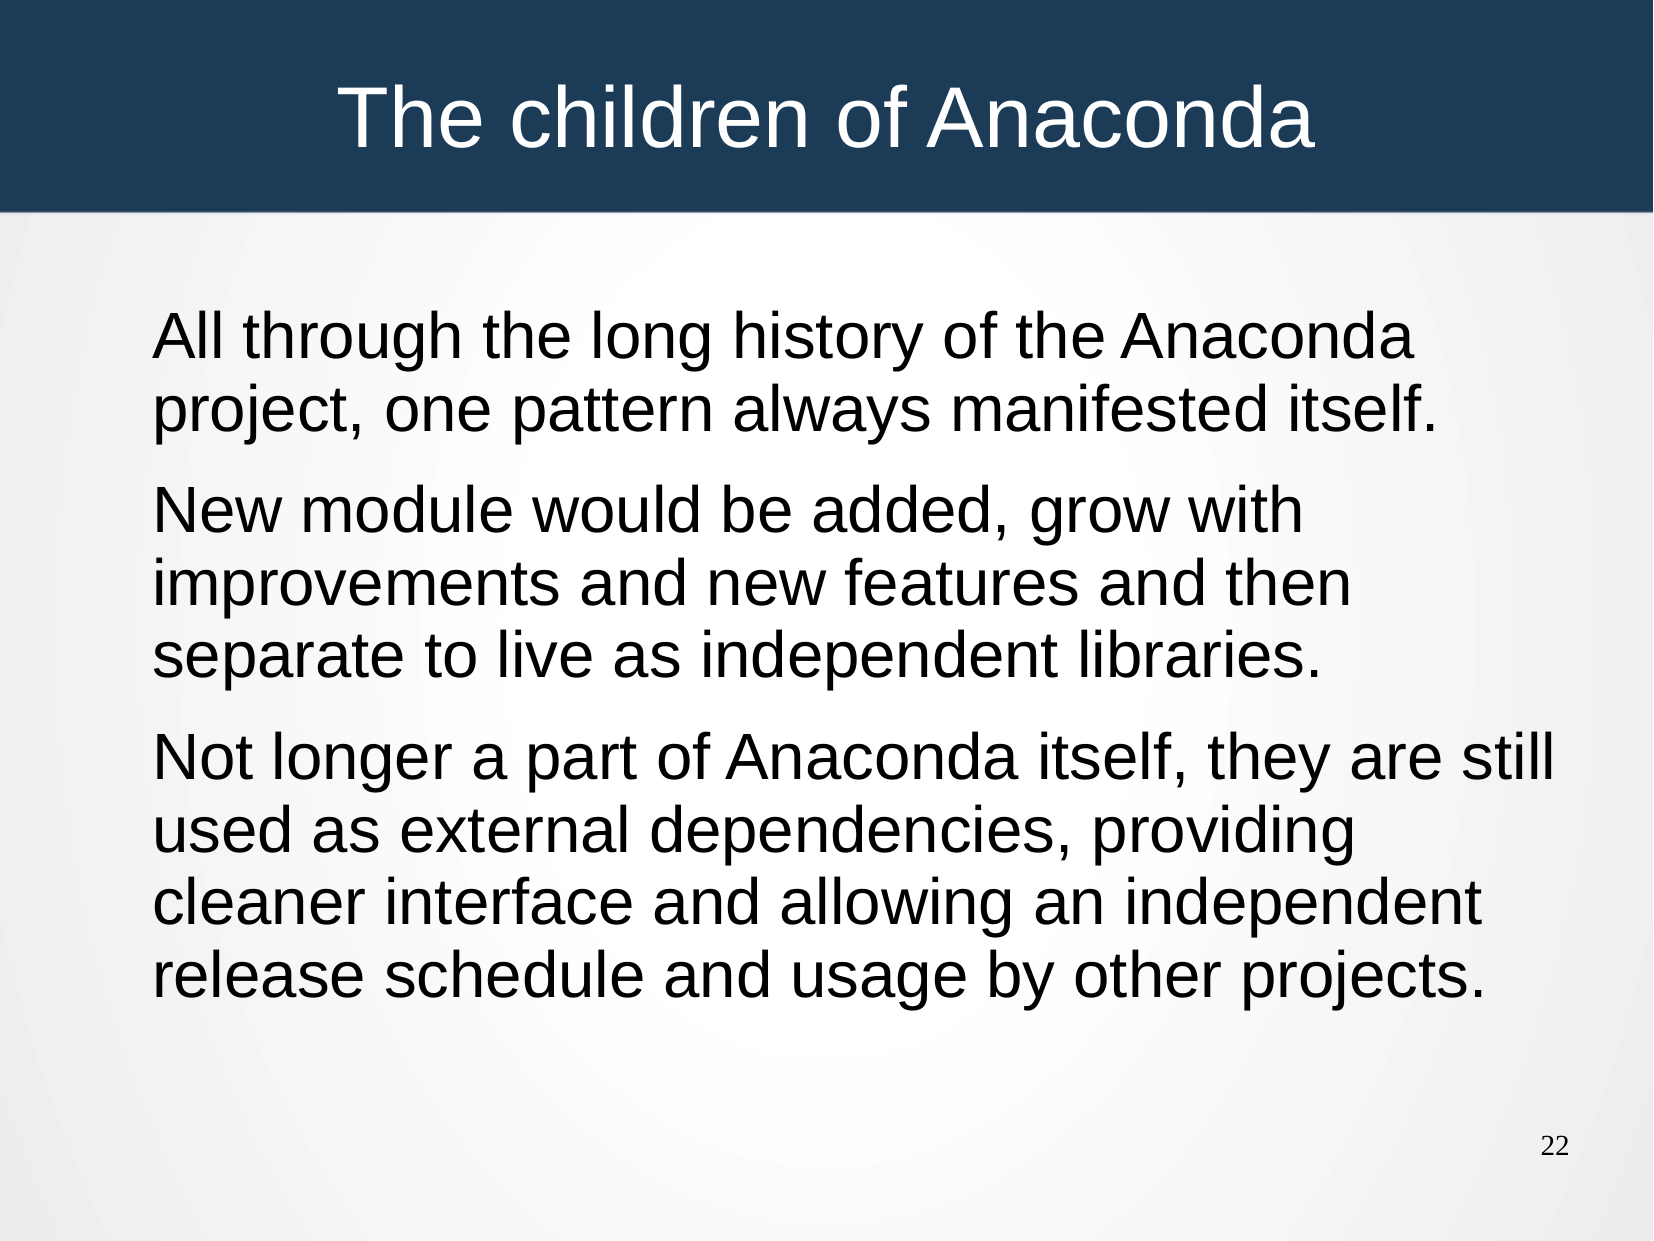

# The children of Anaconda
All through the long history of the Anaconda project, one pattern always manifested itself.
New module would be added, grow with improvements and new features and then separate to live as independent libraries.
Not longer a part of Anaconda itself, they are still used as external dependencies, providing cleaner interface and allowing an independent release schedule and usage by other projects.
22